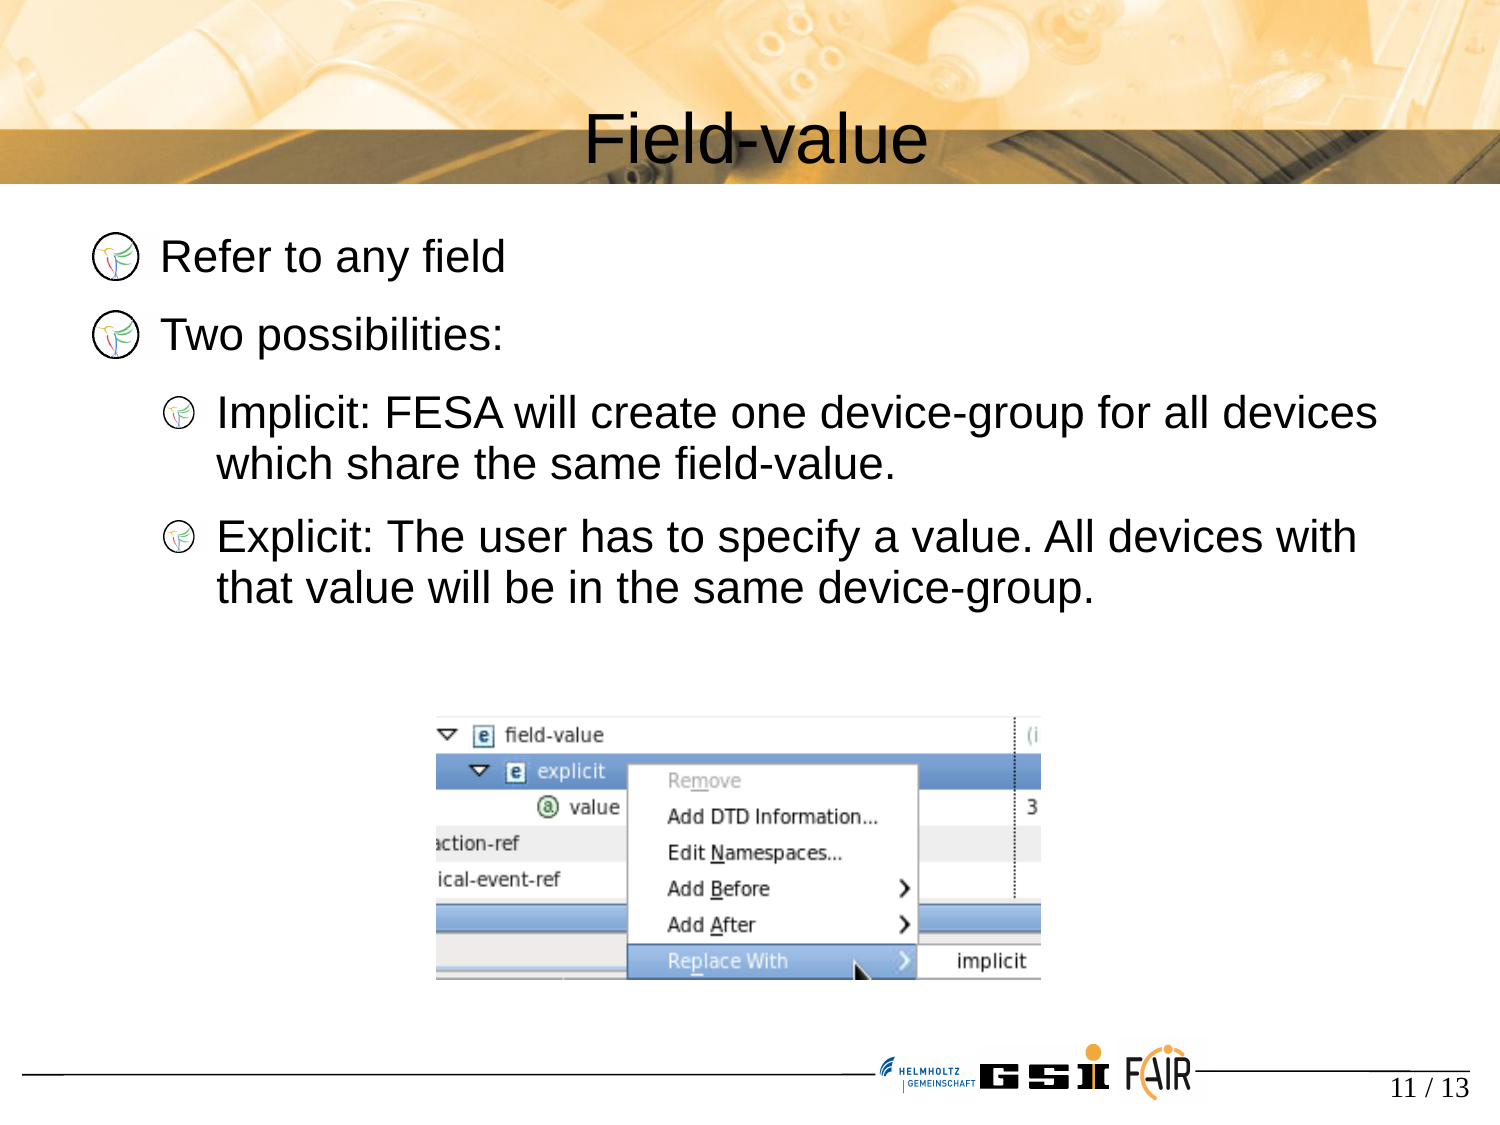

# Field-value
Refer to any field
Two possibilities:
Implicit: FESA will create one device-group for all devices which share the same field-value.
Explicit: The user has to specify a value. All devices with that value will be in the same device-group.
11